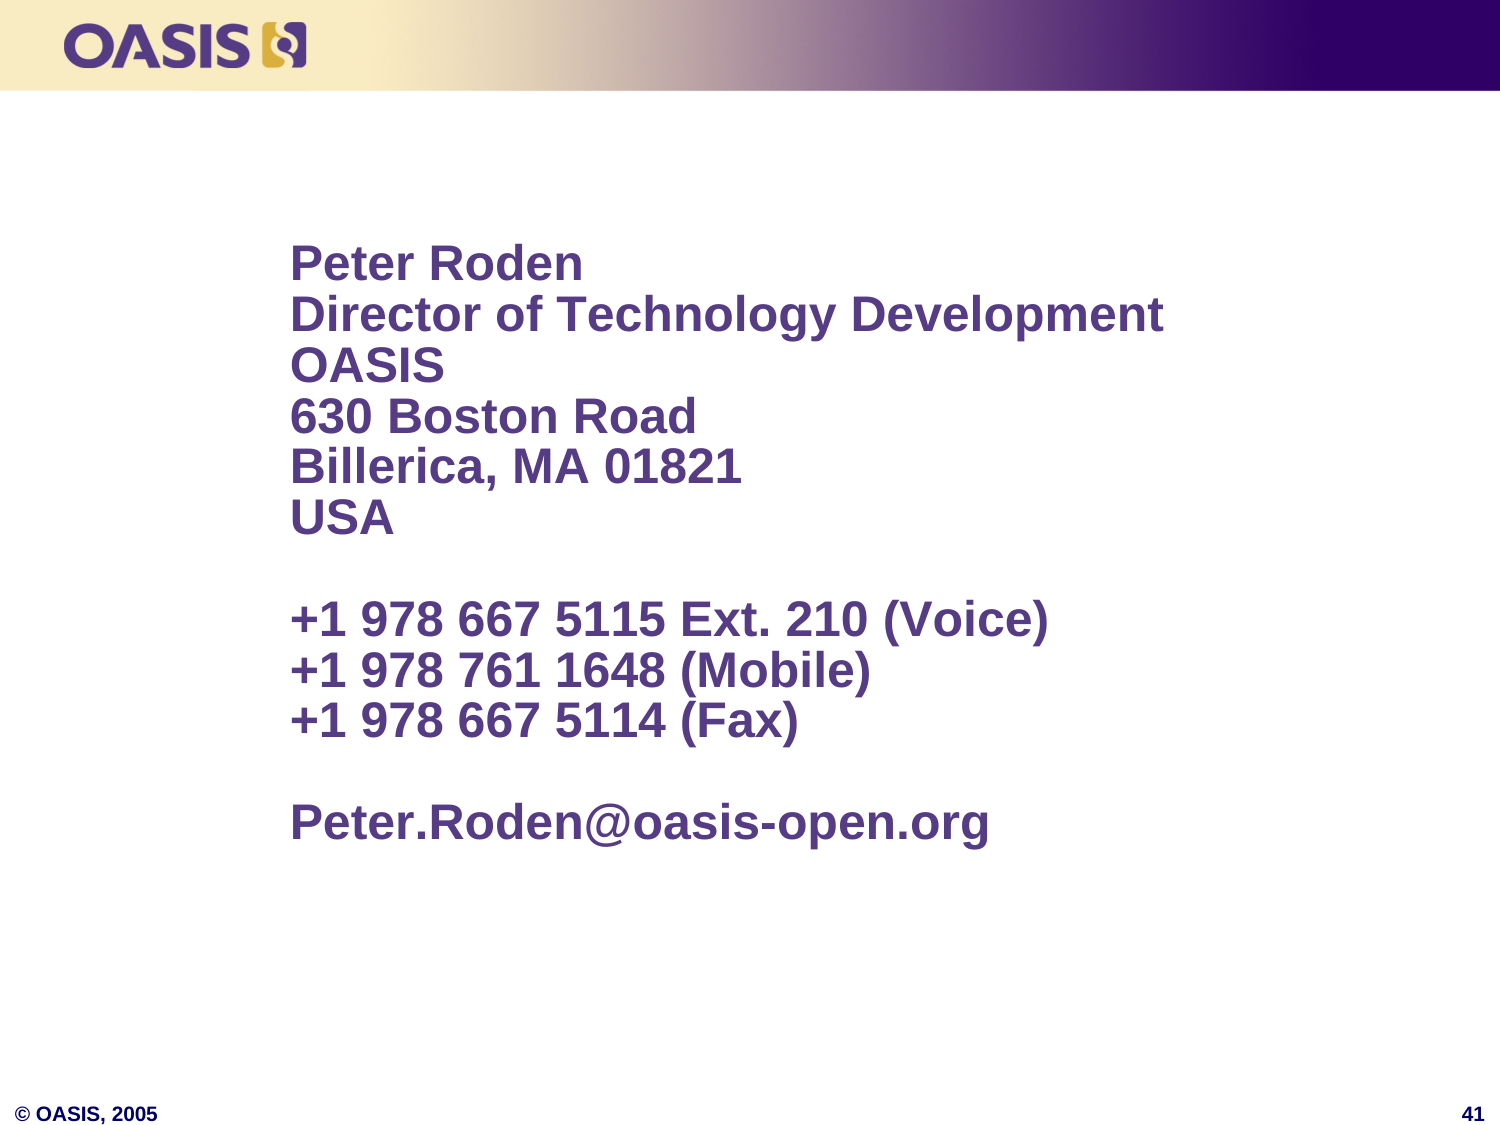

# Peter Roden
Director of Technology Development
OASIS
630 Boston Road
Billerica, MA 01821
USA
+1 978 667 5115 Ext. 210 (Voice)
+1 978 761 1648 (Mobile)
+1 978 667 5114 (Fax)
Peter.Roden@oasis-open.org
© OASIS, 2005
41